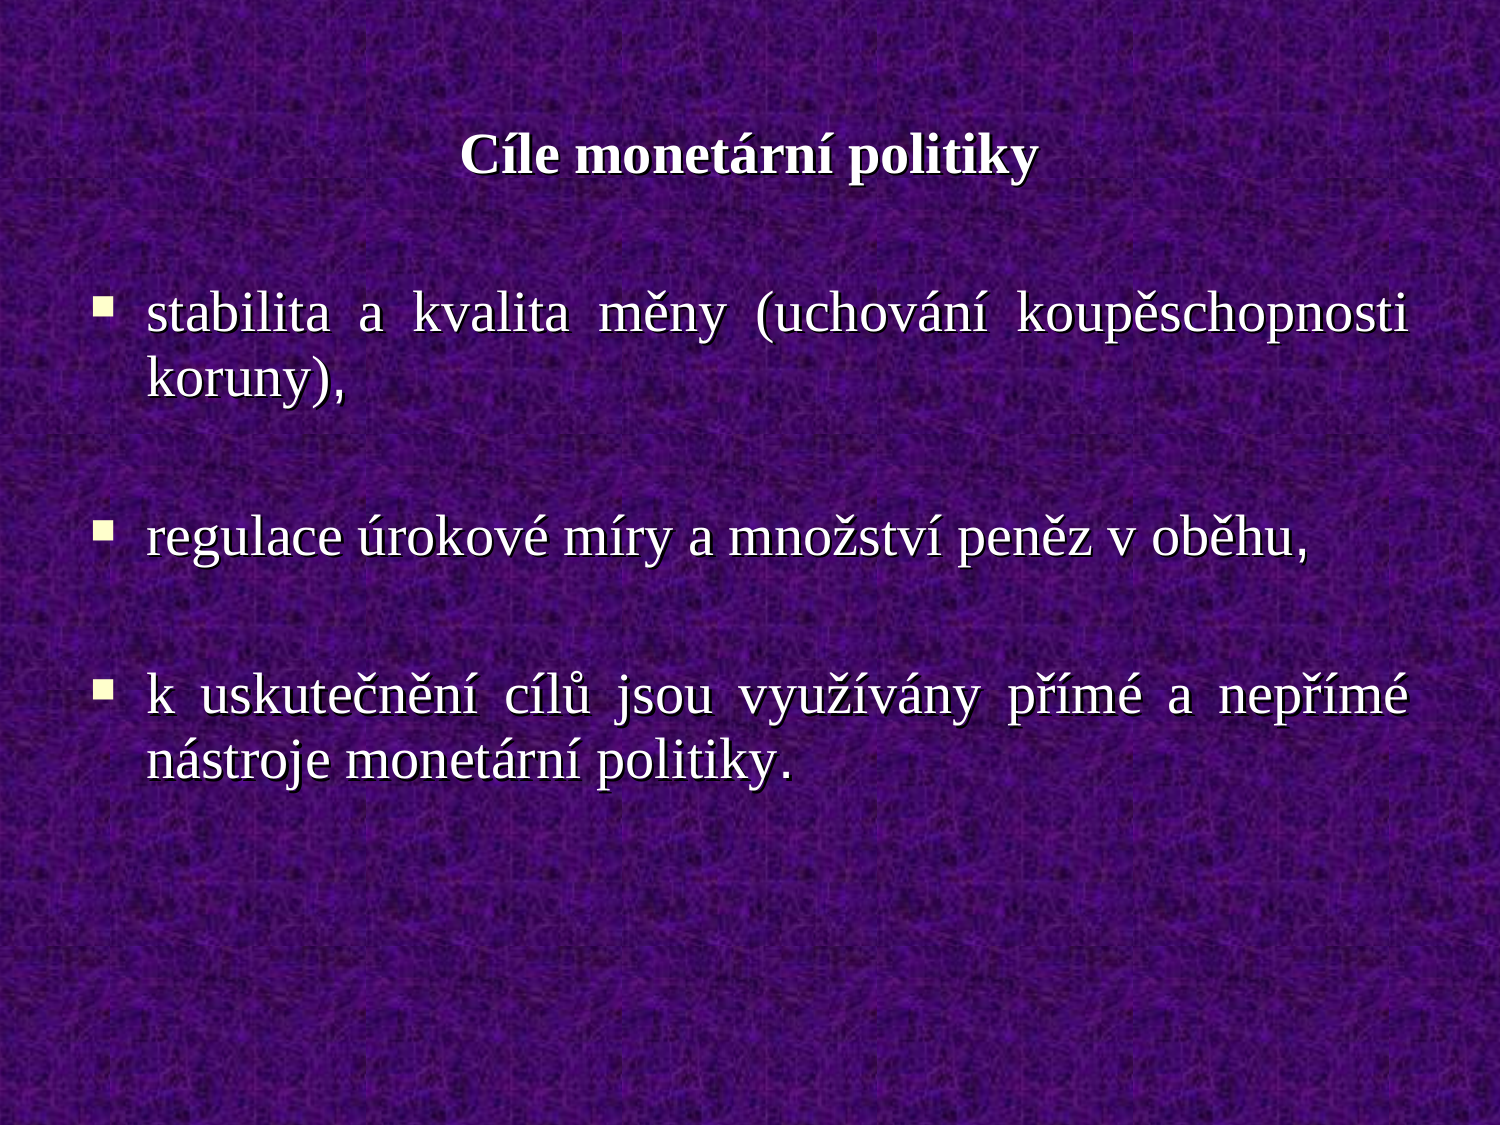

# Cíle monetární politiky
stabilita a kvalita měny (uchování koupěschopnosti koruny),
regulace úrokové míry a množství peněz v oběhu,
k uskutečnění cílů jsou využívány přímé a nepřímé nástroje monetární politiky.